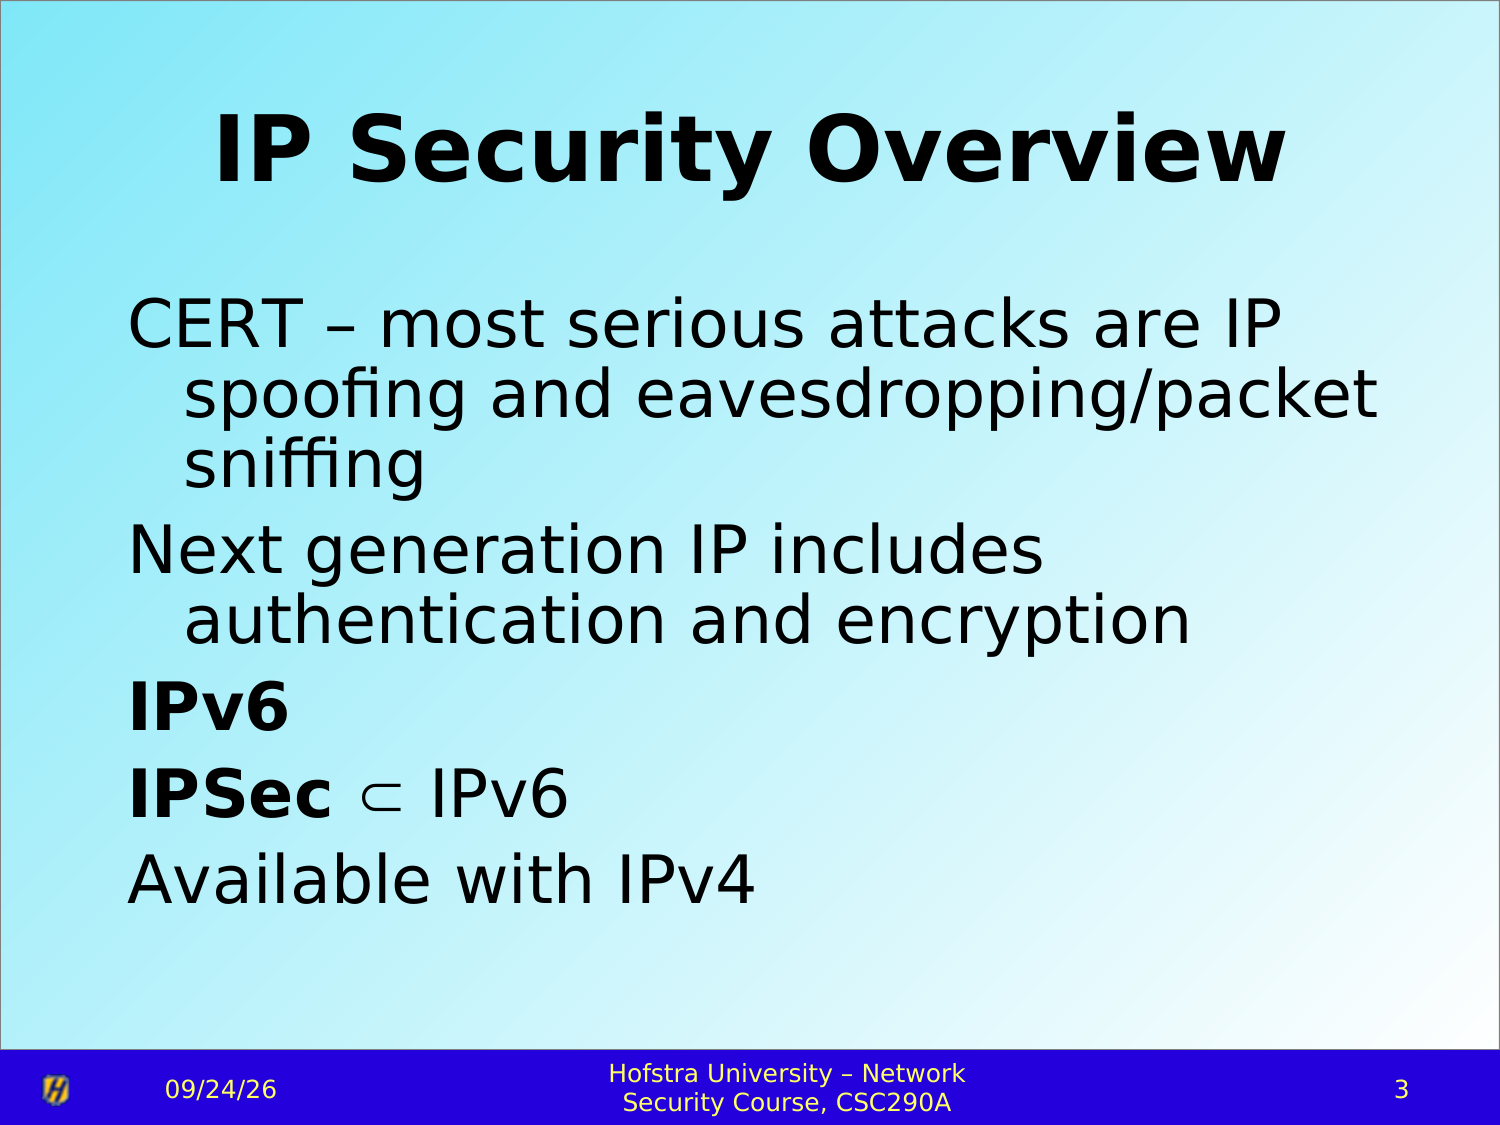

# IP Security Overview
CERT – most serious attacks are IP spoofing and eavesdropping/packet sniffing
Next generation IP includes authentication and encryption
IPv6
IPSec  IPv6
Available with IPv4
3